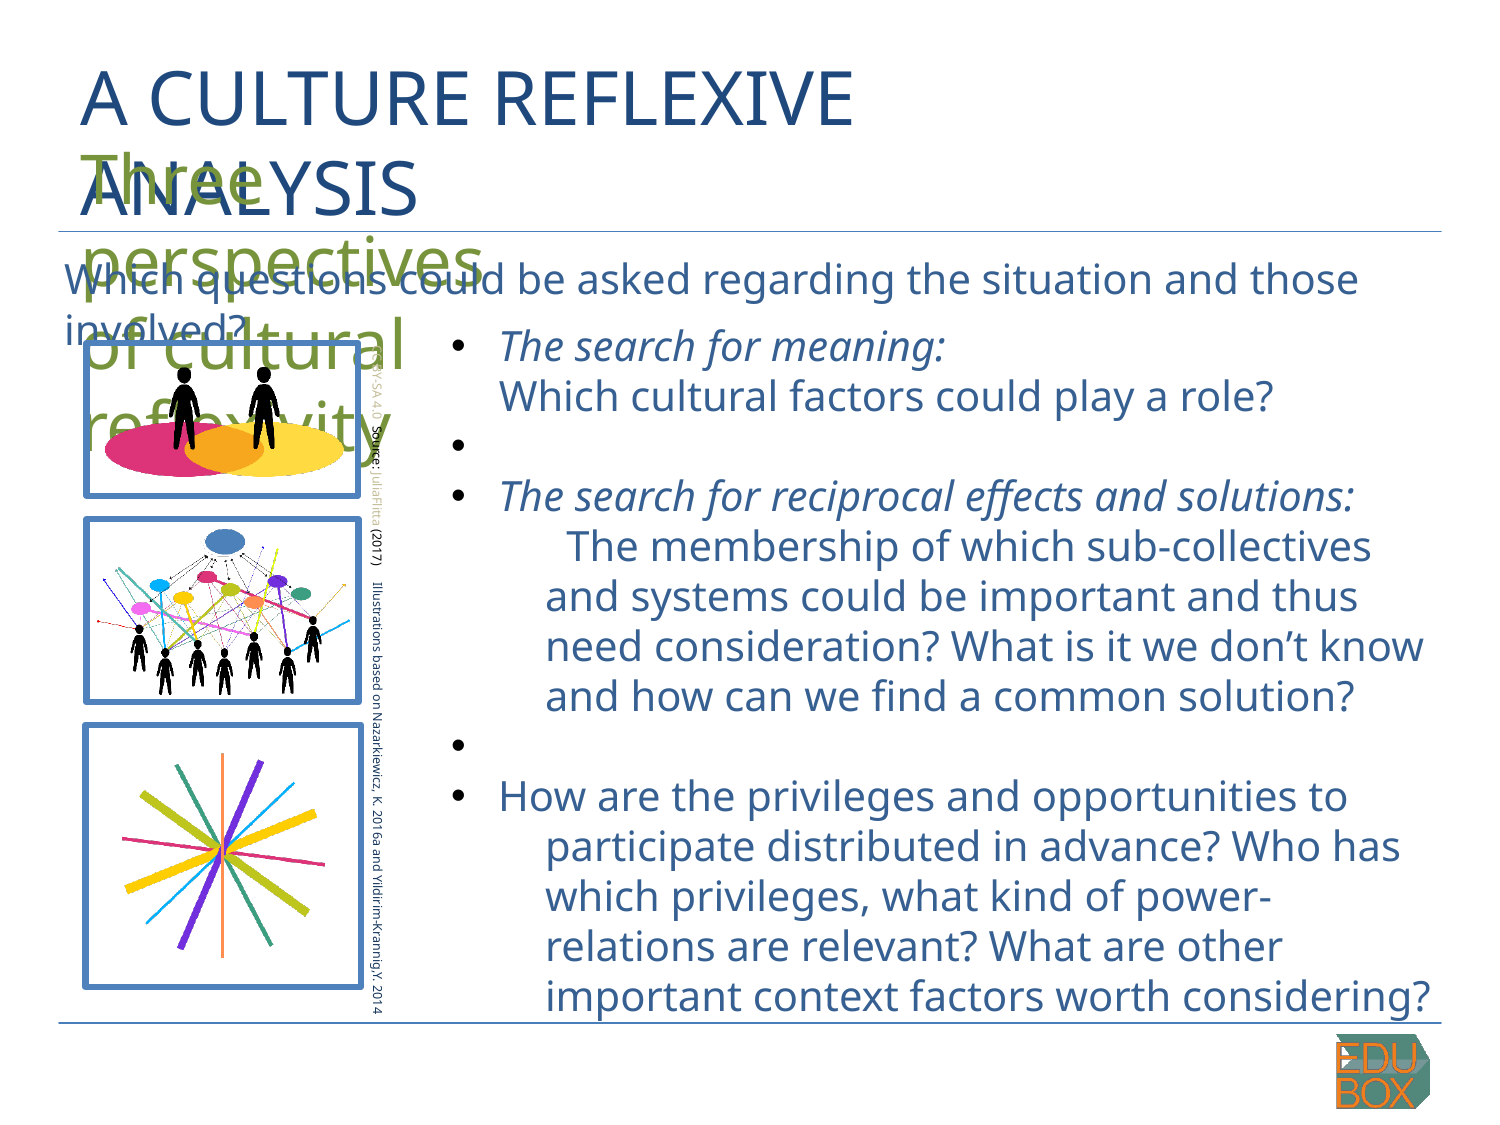

# A CULTURE REFLEXIVE ANALYSIS
Three perspectives of cultural reflexivity
Which questions could be asked regarding the situation and those involved?
The search for meaning:
 Which cultural factors could play a role?
The search for reciprocal effects and solutions: The membership of which sub-collectives and systems could be important and thus need consideration? What is it we don’t know and how can we find a common solution?
How are the privileges and opportunities to participate distributed in advance? Who has which privileges, what kind of power-relations are relevant? What are other important context factors worth considering?
CC BY-SA 4.0 Source: JuliaFlitta (2017)
Illustrations based on Nazarkiewicz, K. 2016a and Yildirim-Krannig,Y. 2014